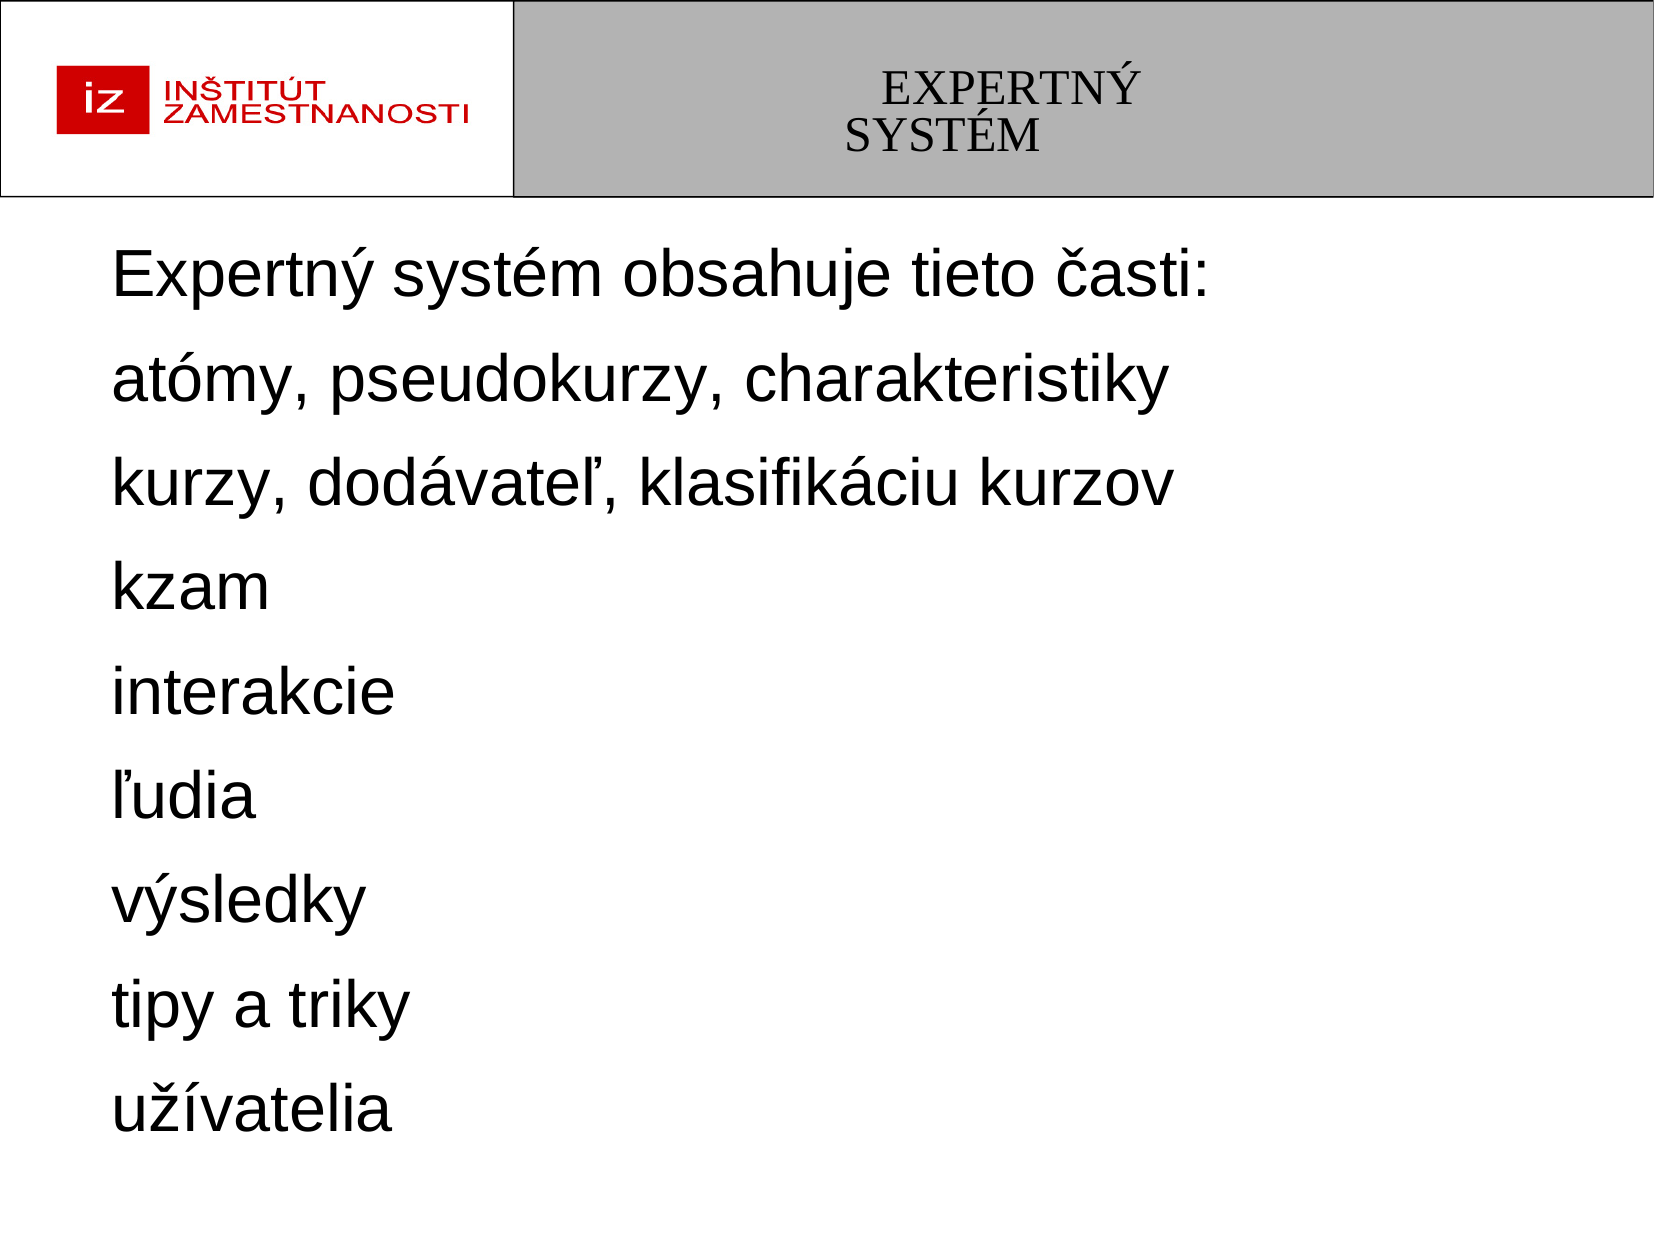

EXPERTNÝ SYSTÉM
# Expertný systém obsahuje tieto časti:
atómy, pseudokurzy, charakteristiky
kurzy, dodávateľ, klasifikáciu kurzov
kzam
interakcie
ľudia
výsledky
tipy a triky
užívatelia